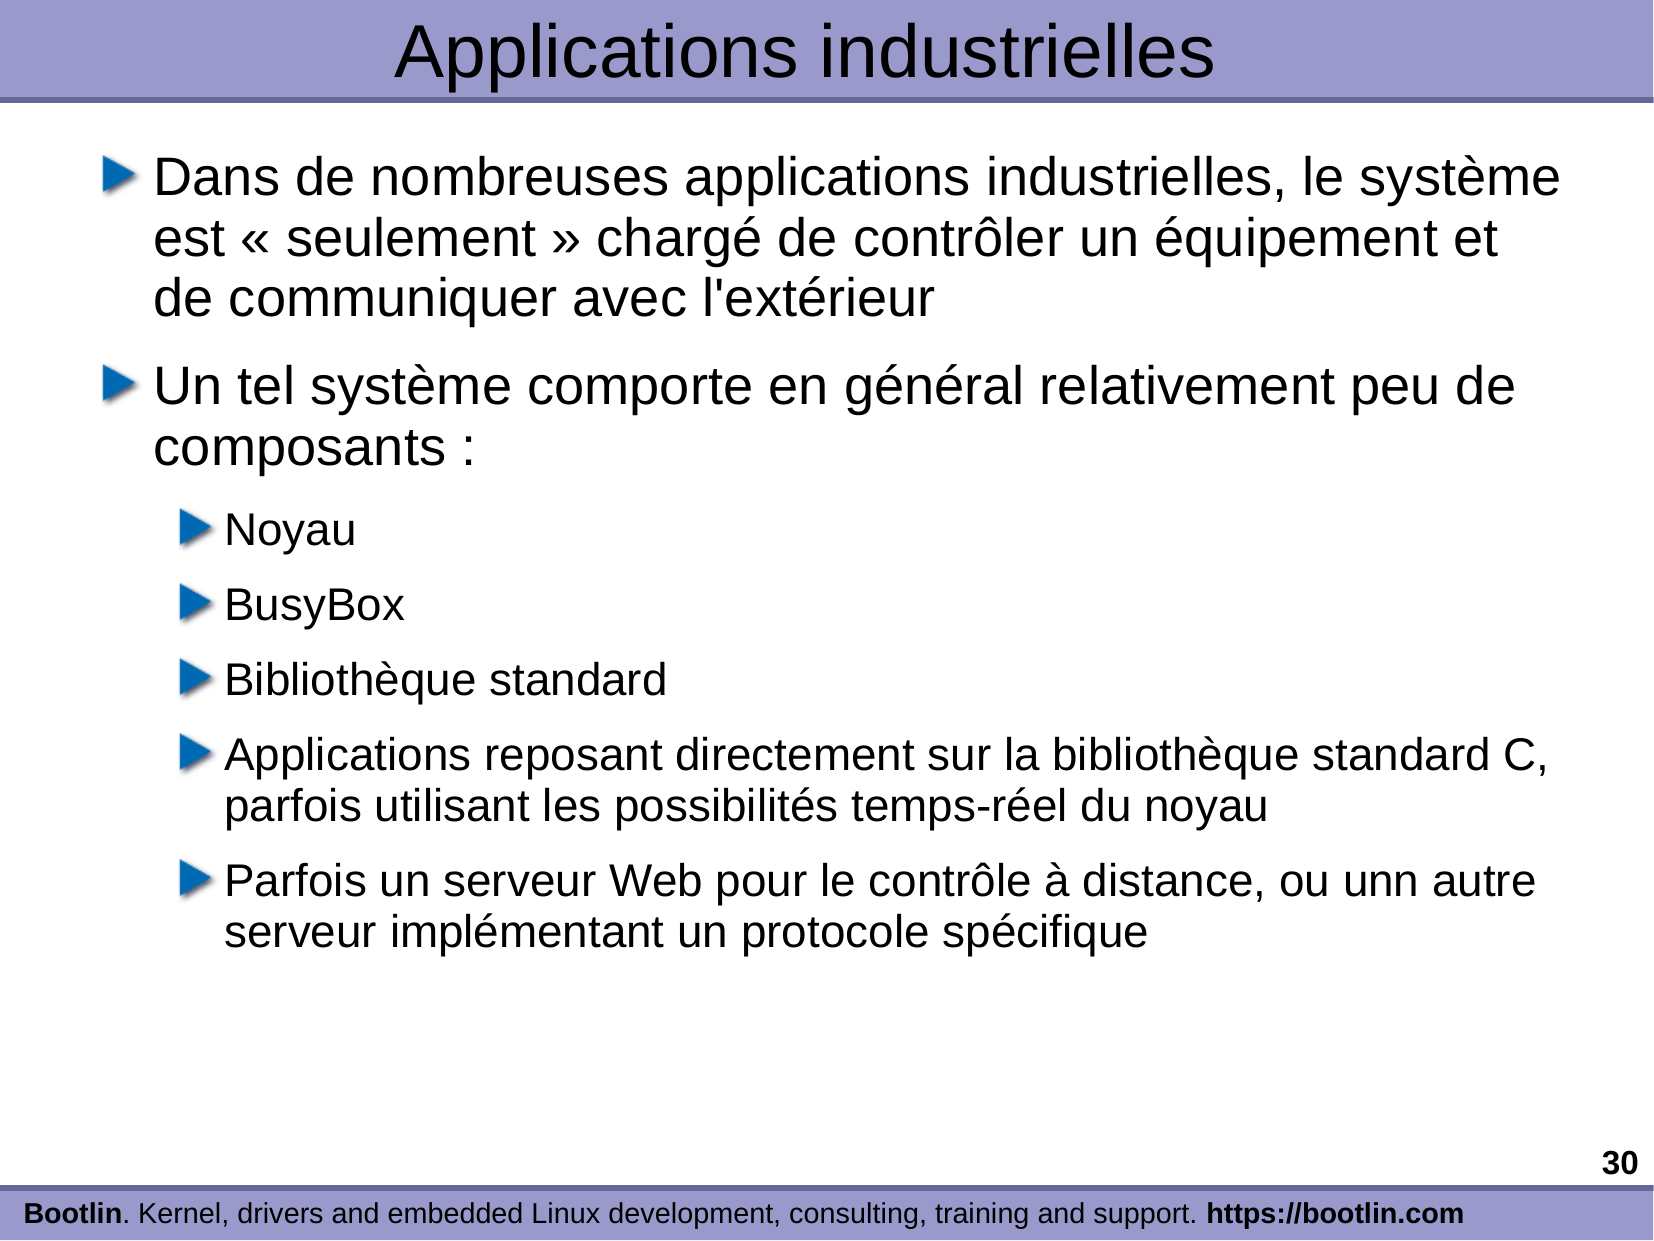

# Applications industrielles
Dans de nombreuses applications industrielles, le système est « seulement » chargé de contrôler un équipement et de communiquer avec l'extérieur
Un tel système comporte en général relativement peu de composants :
Noyau
BusyBox
Bibliothèque standard
Applications reposant directement sur la bibliothèque standard C, parfois utilisant les possibilités temps-réel du noyau
Parfois un serveur Web pour le contrôle à distance, ou unn autre serveur implémentant un protocole spécifique